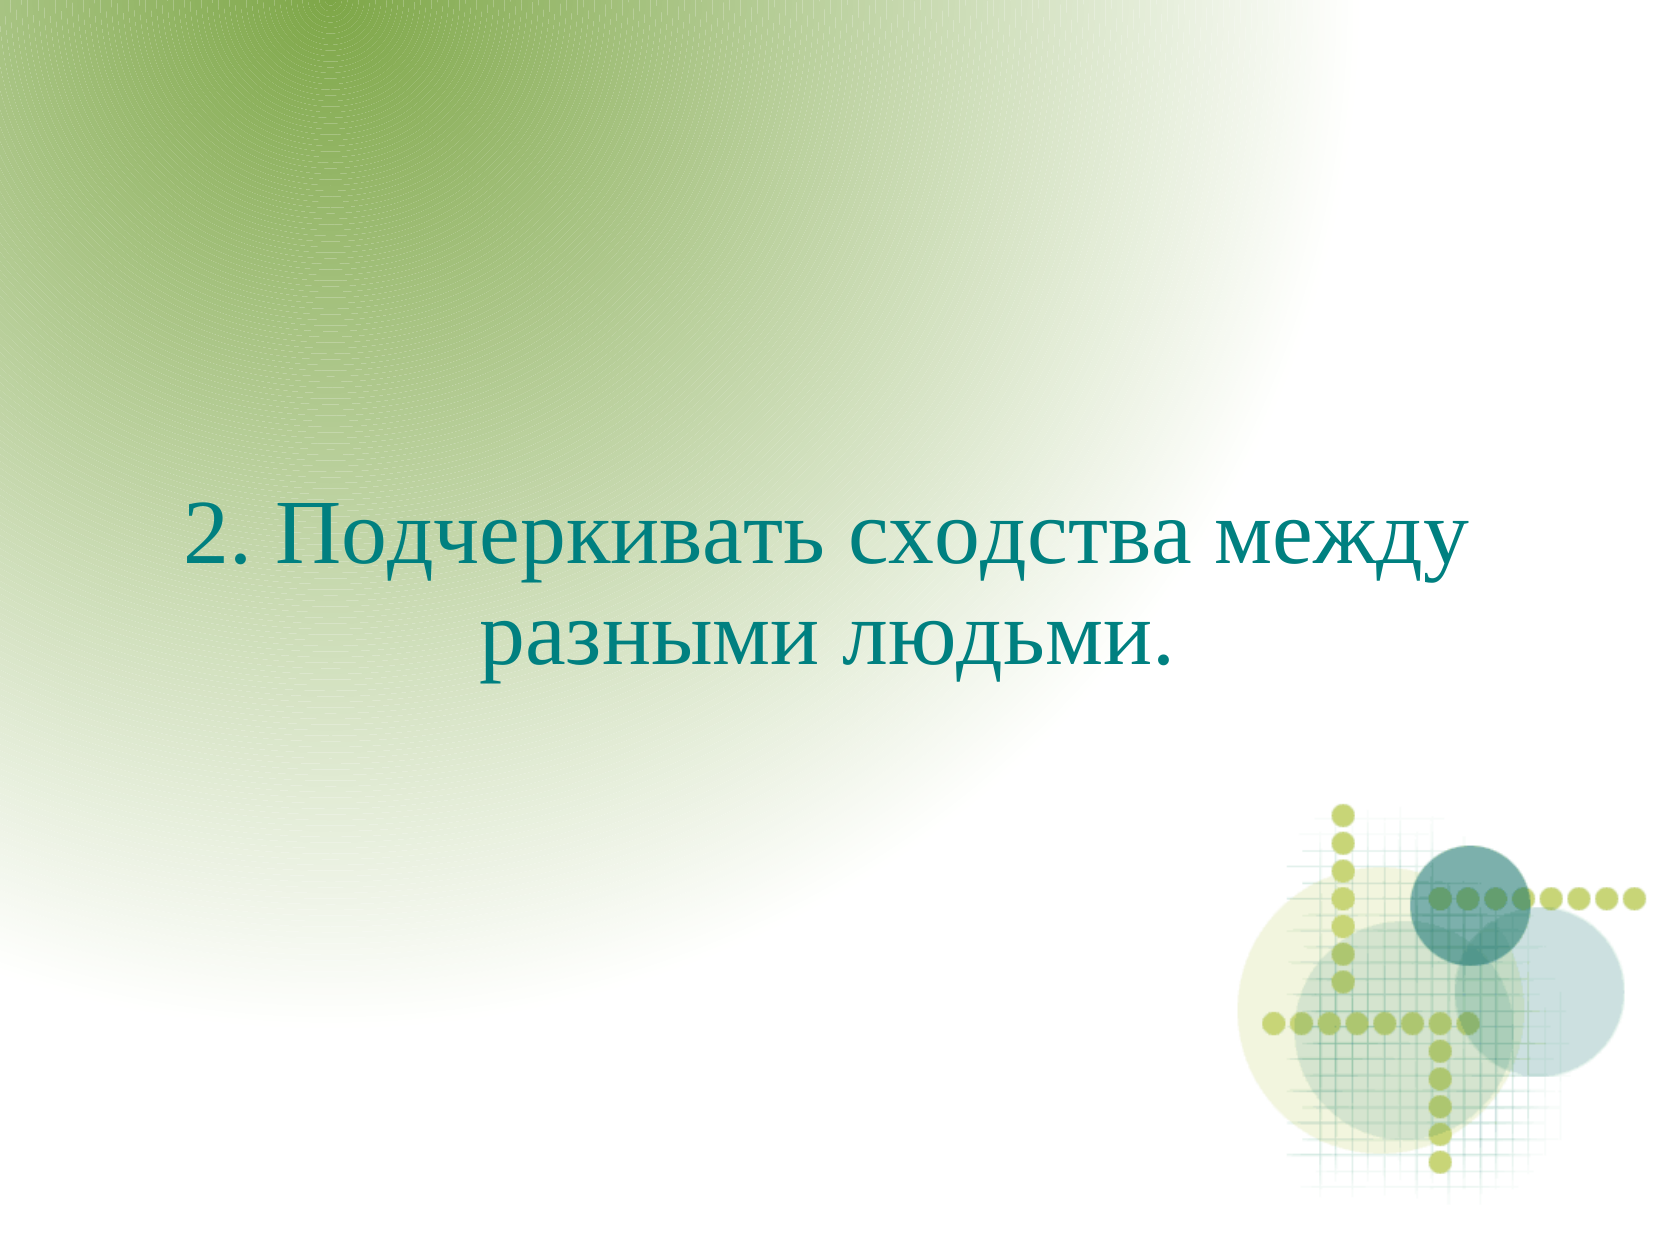

# 2. Подчеркивать сходства между разными людьми.